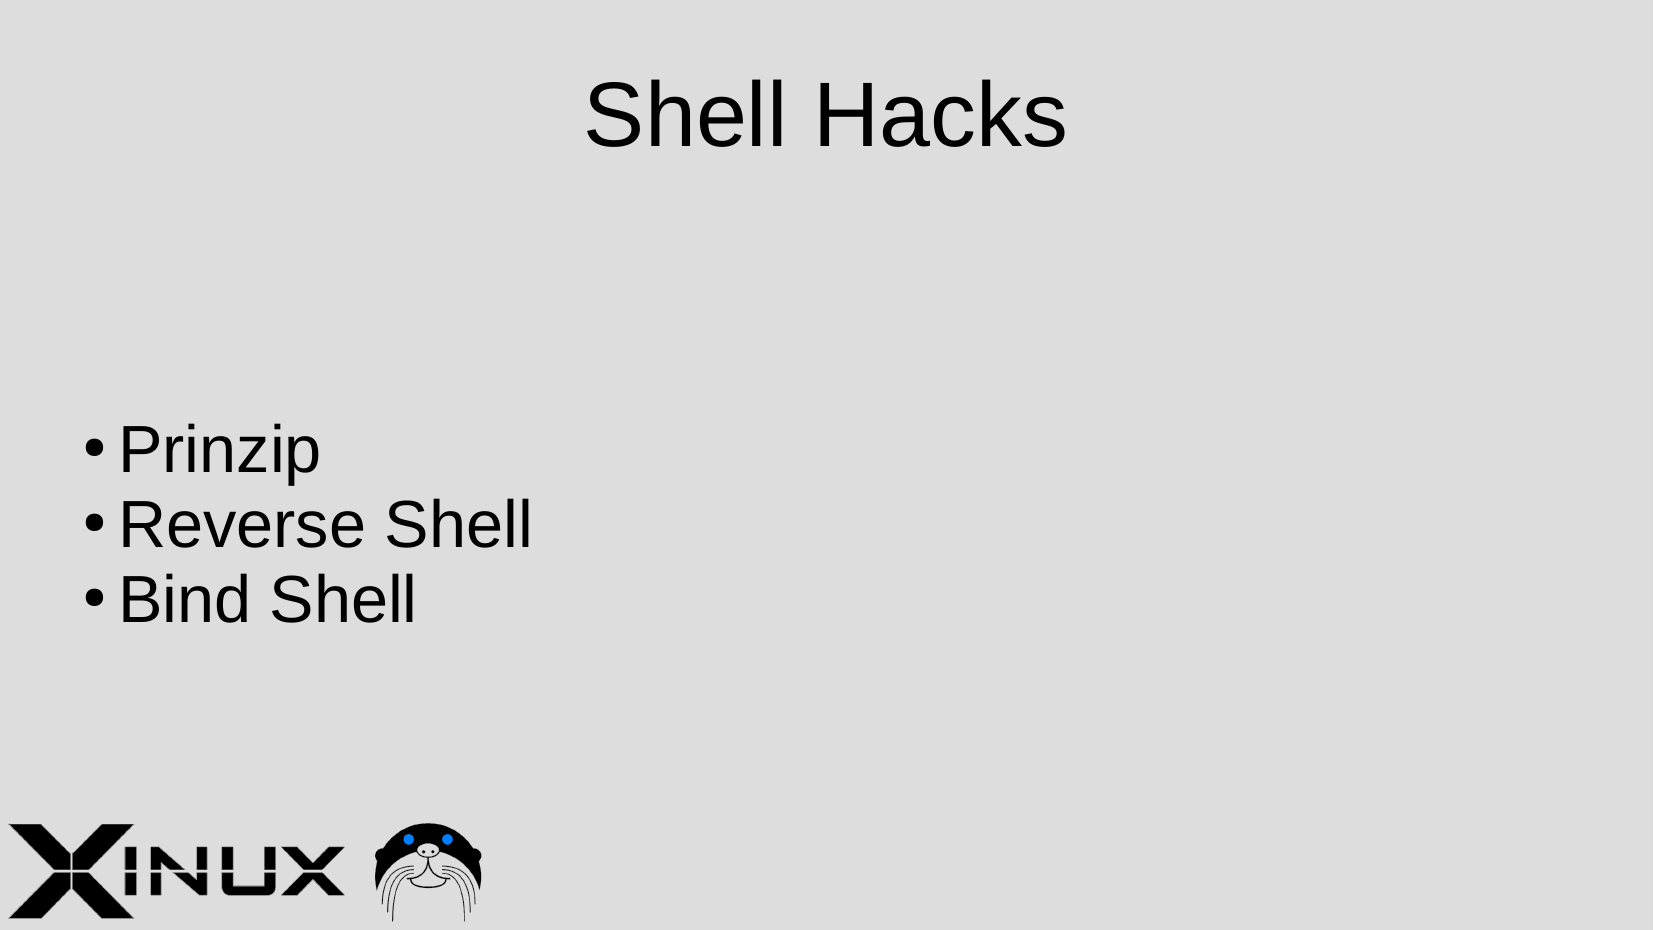

# Shell Hacks
Prinzip
Reverse Shell
Bind Shell